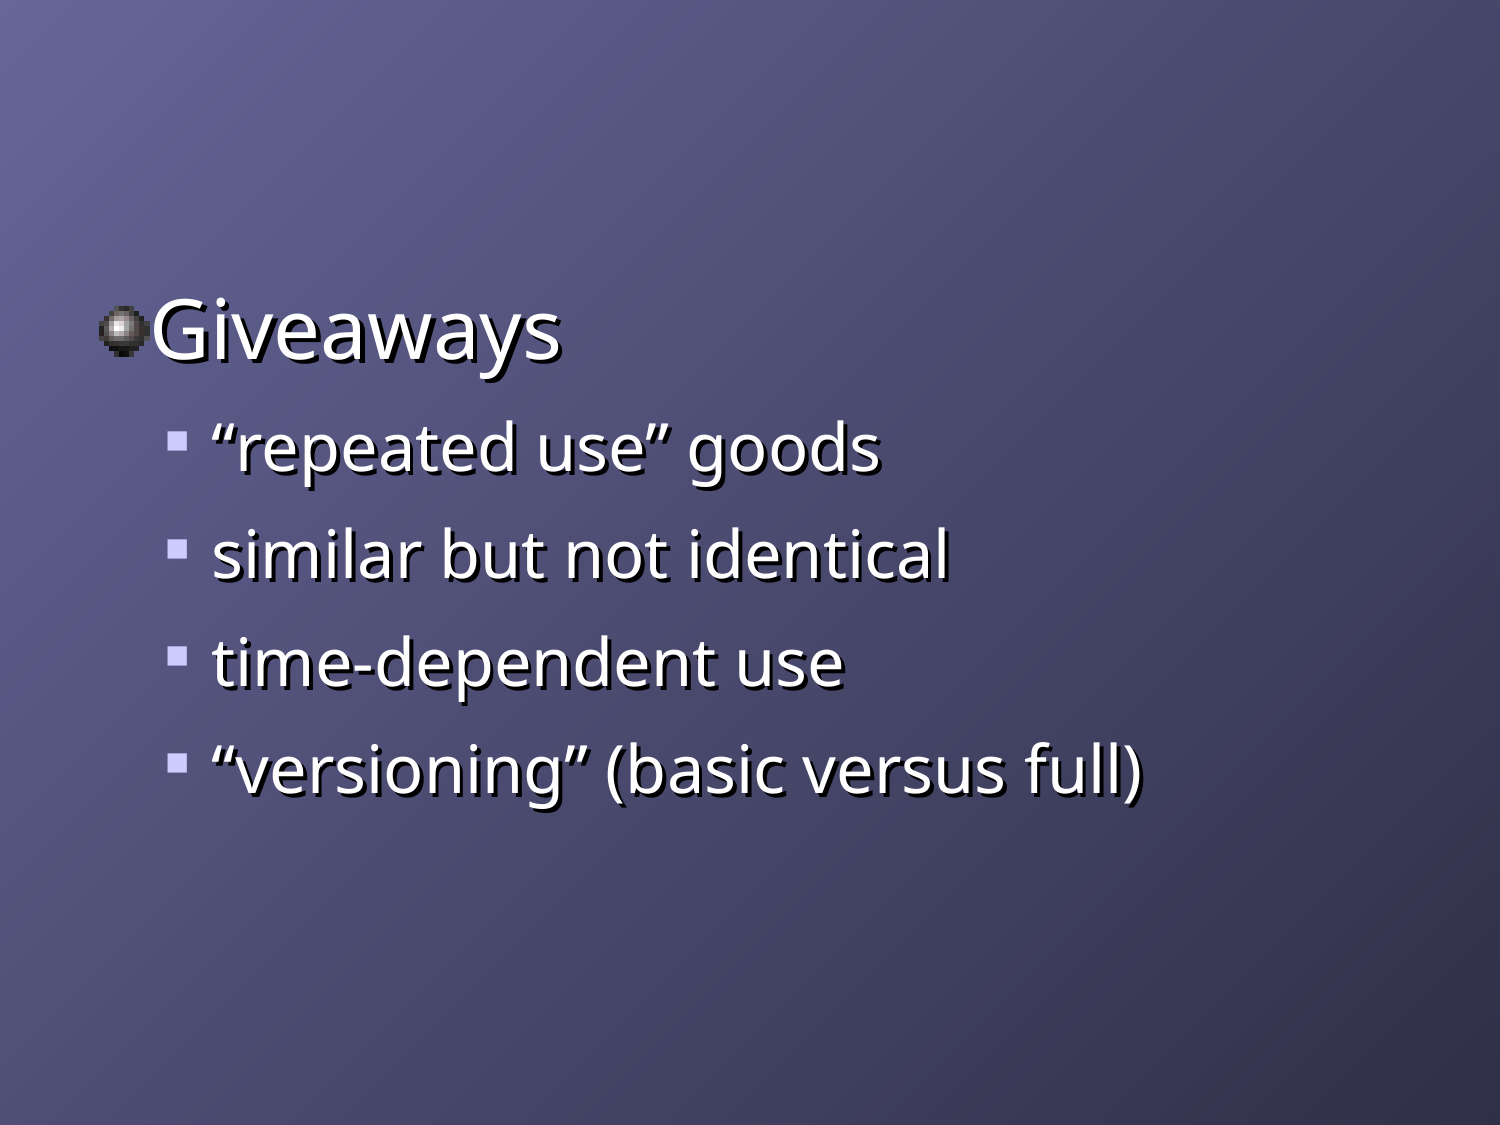

# Giveaways
“repeated use” goods
similar but not identical
time-dependent use
“versioning” (basic versus full)